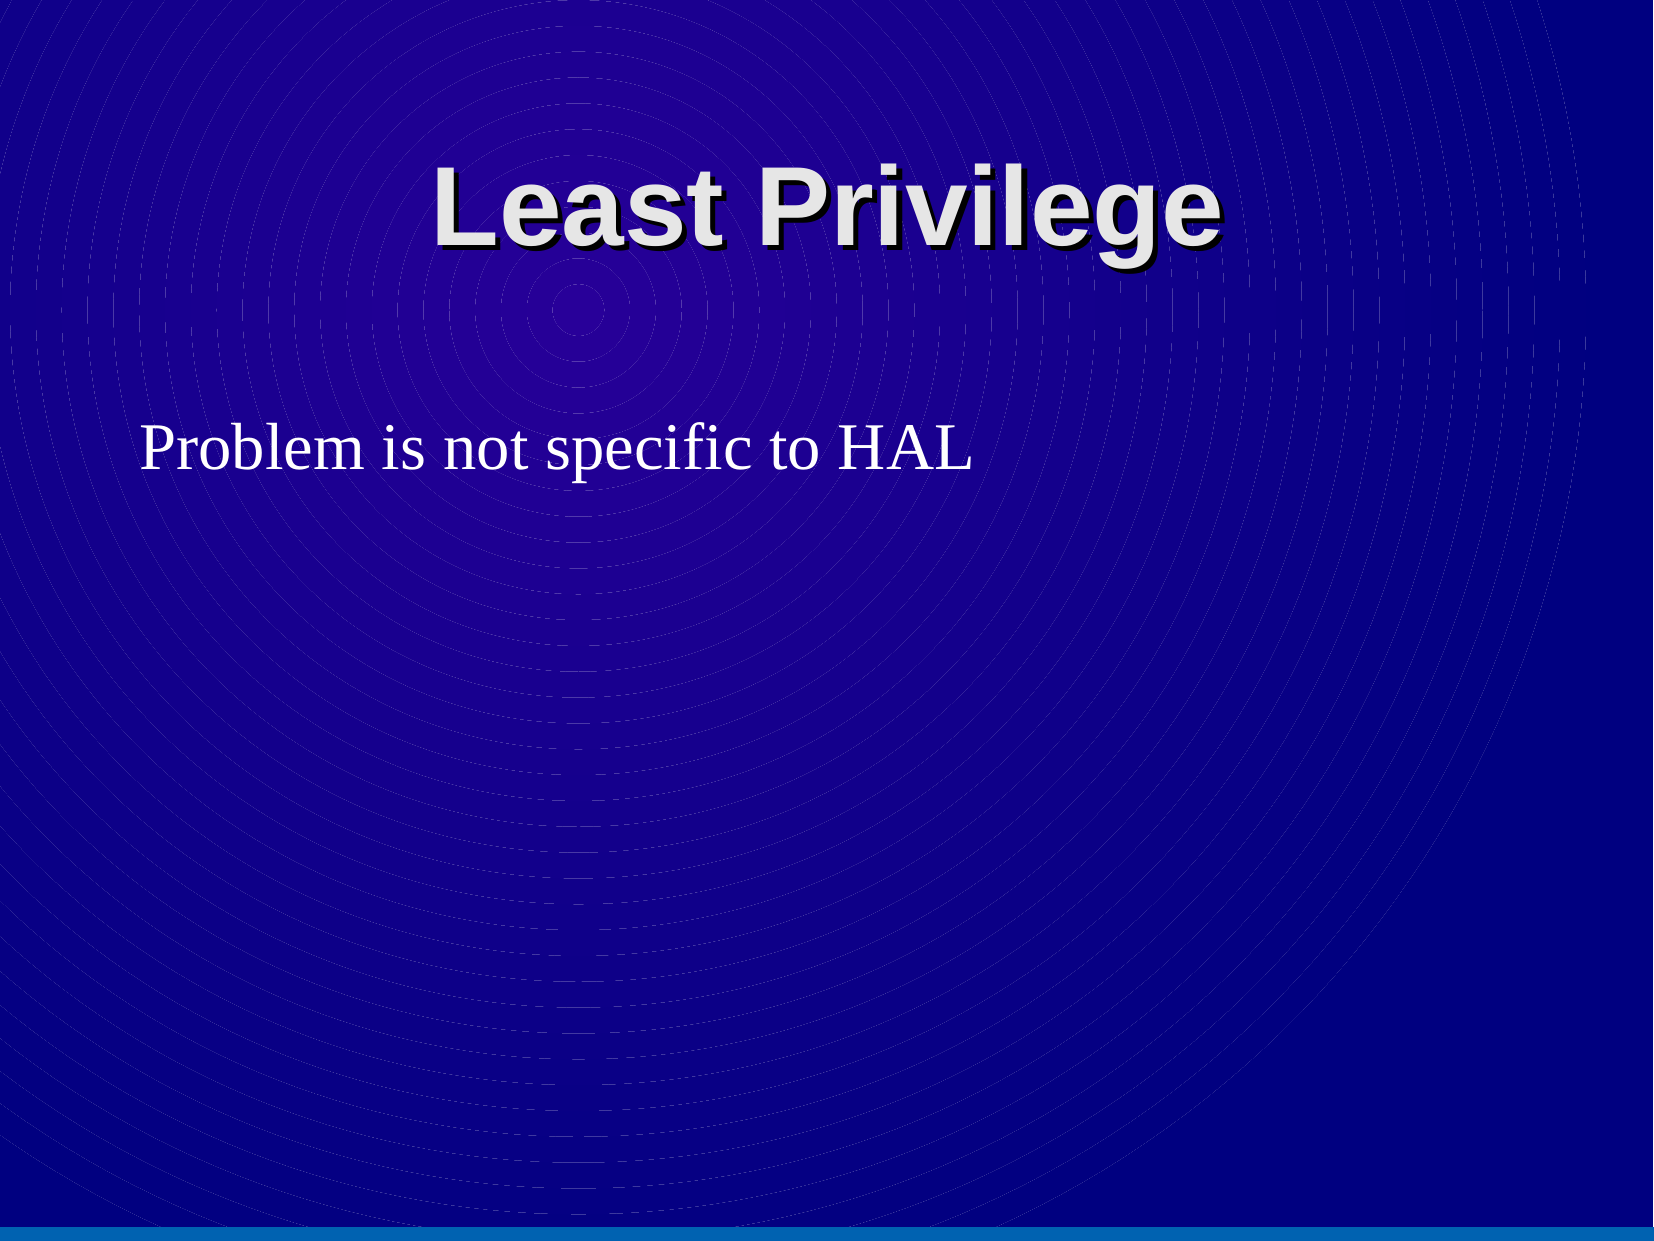

# Least Privilege
Problem is not specific to HAL